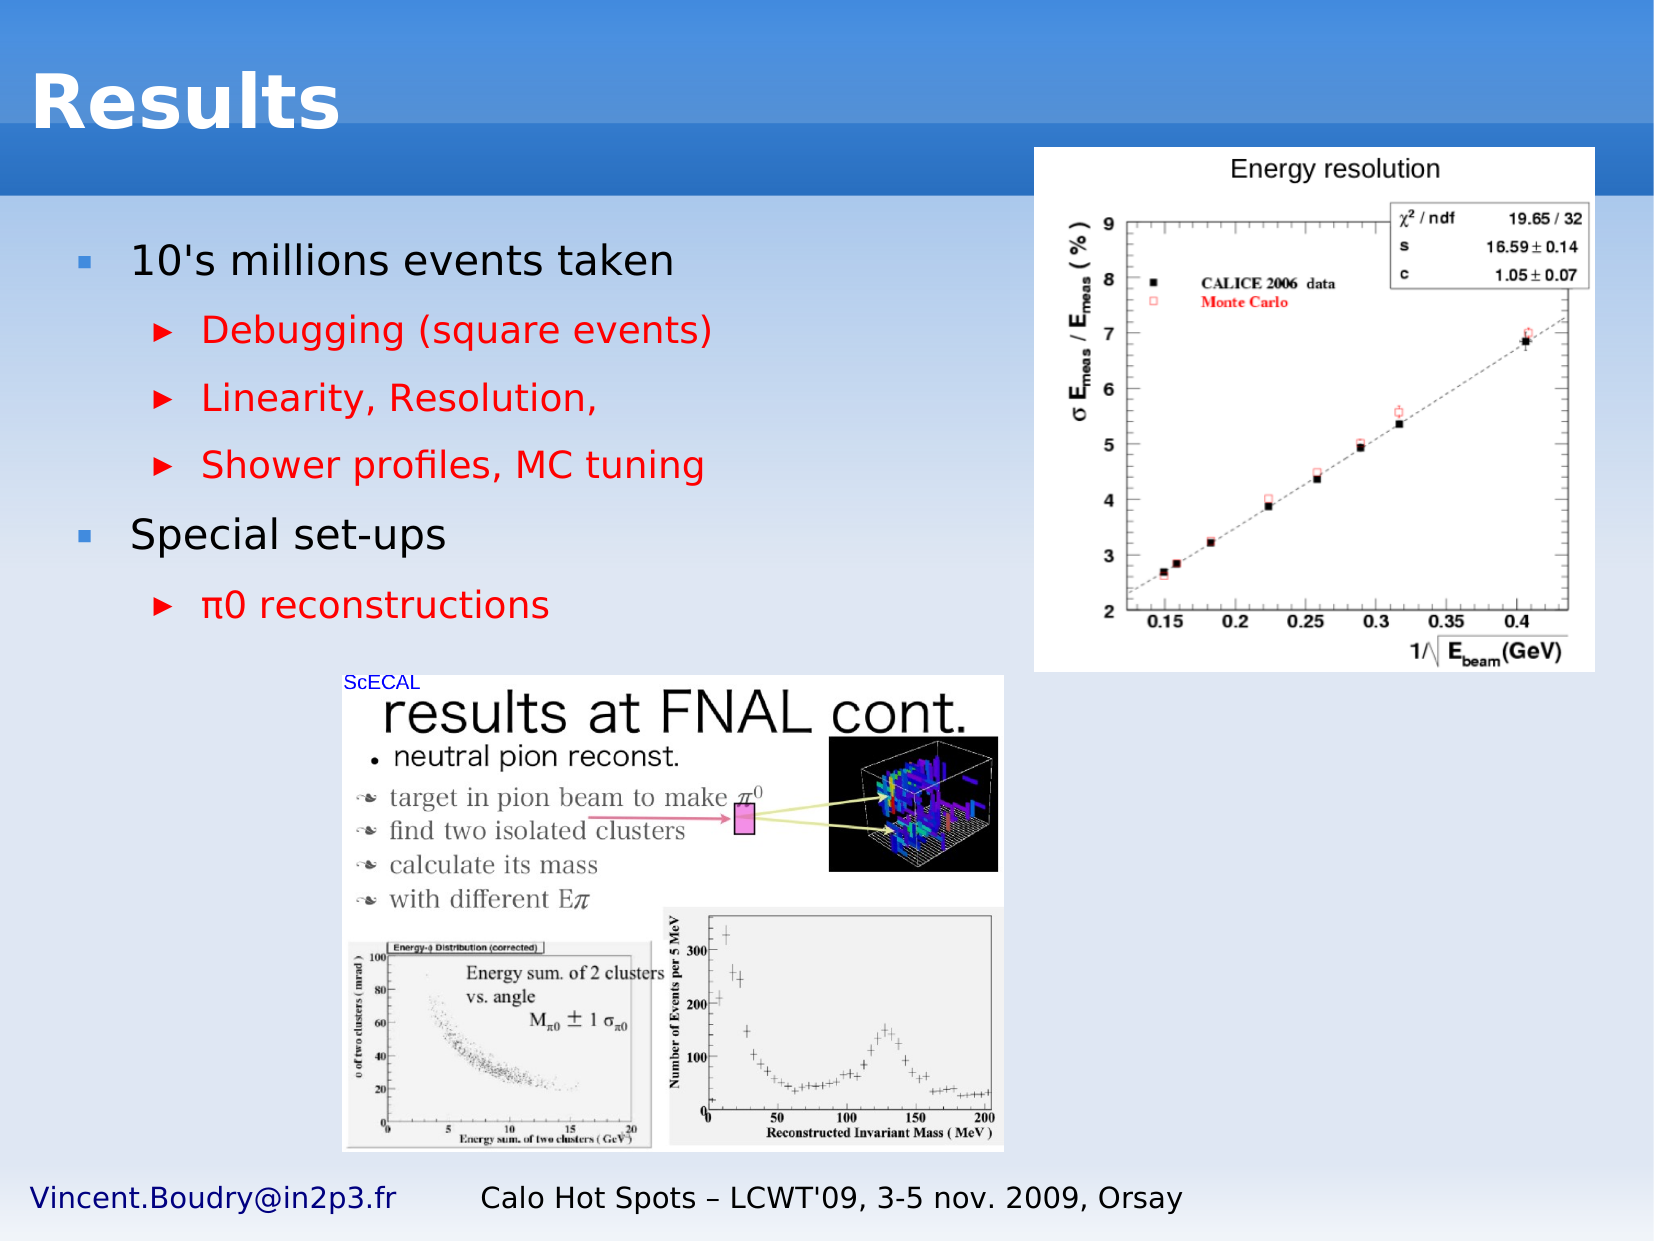

# Results
10's millions events taken
Debugging (square events)
Linearity, Resolution,
Shower profiles, MC tuning
Special set-ups
π0 reconstructions
Calo Hot Spots – LCWT'09, 3-5 nov. 2009, Orsay